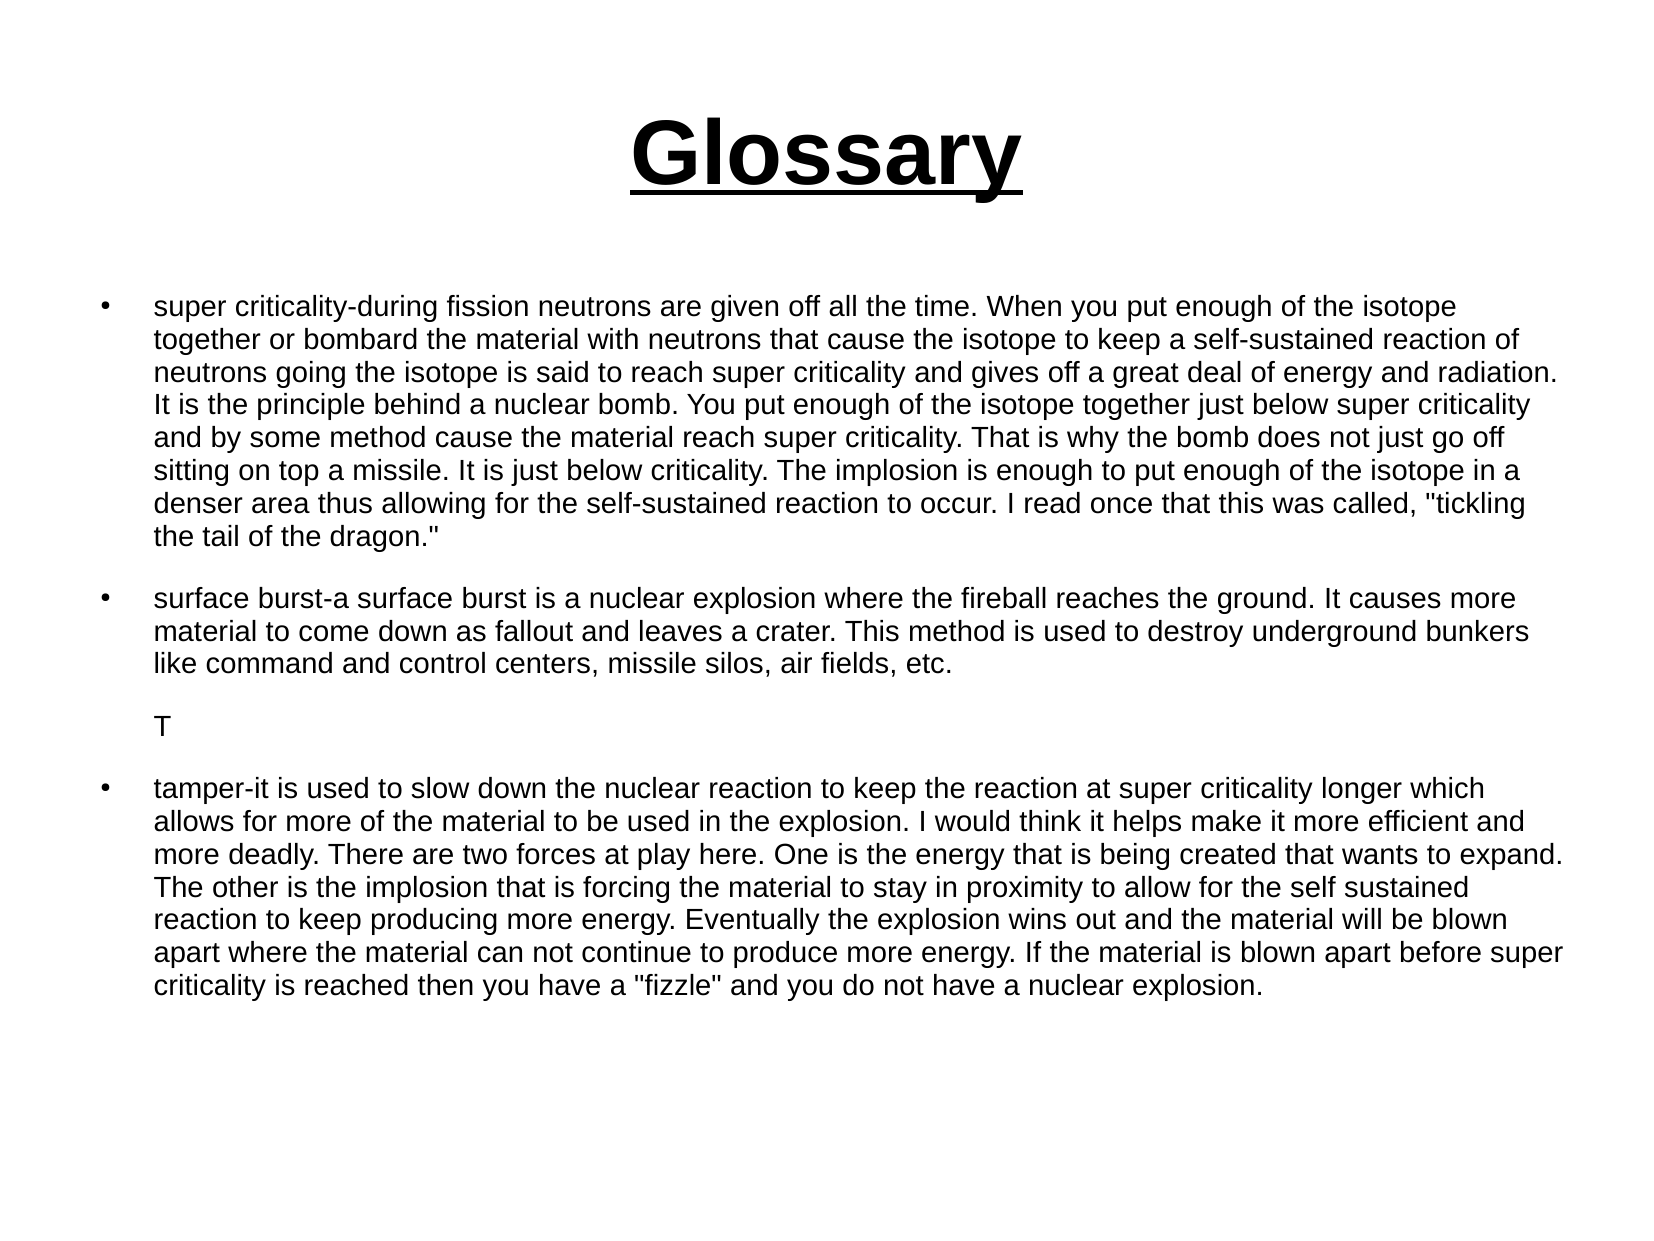

# Glossary
super criticality-during fission neutrons are given off all the time. When you put enough of the isotope together or bombard the material with neutrons that cause the isotope to keep a self-sustained reaction of neutrons going the isotope is said to reach super criticality and gives off a great deal of energy and radiation. It is the principle behind a nuclear bomb. You put enough of the isotope together just below super criticality and by some method cause the material reach super criticality. That is why the bomb does not just go off sitting on top a missile. It is just below criticality. The implosion is enough to put enough of the isotope in a denser area thus allowing for the self-sustained reaction to occur. I read once that this was called, "tickling the tail of the dragon."
surface burst-a surface burst is a nuclear explosion where the fireball reaches the ground. It causes more material to come down as fallout and leaves a crater. This method is used to destroy underground bunkers like command and control centers, missile silos, air fields, etc.
T
tamper-it is used to slow down the nuclear reaction to keep the reaction at super criticality longer which allows for more of the material to be used in the explosion. I would think it helps make it more efficient and more deadly. There are two forces at play here. One is the energy that is being created that wants to expand. The other is the implosion that is forcing the material to stay in proximity to allow for the self sustained reaction to keep producing more energy. Eventually the explosion wins out and the material will be blown apart where the material can not continue to produce more energy. If the material is blown apart before super criticality is reached then you have a "fizzle" and you do not have a nuclear explosion.